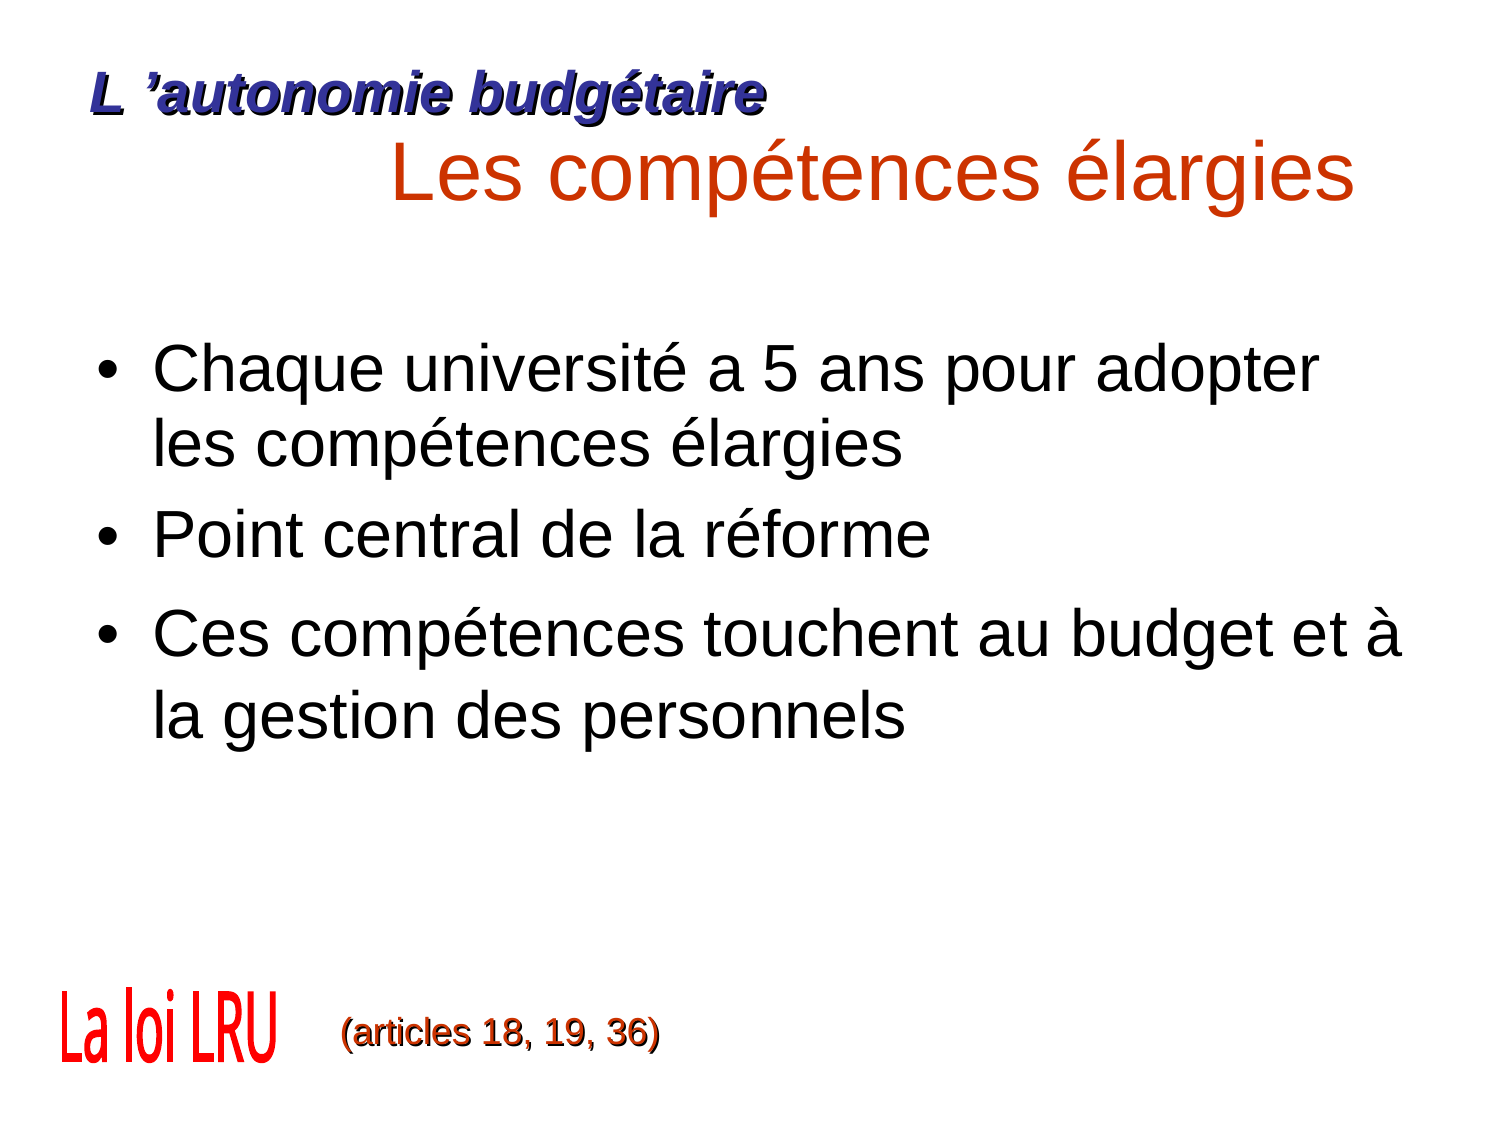

# L ’autonomie budgétaire Les compétences élargies
Chaque université a 5 ans pour adopter les compétences élargies
Point central de la réforme
Ces compétences touchent au budget et à la gestion des personnels
La loi LRU
(articles 18, 19, 36)